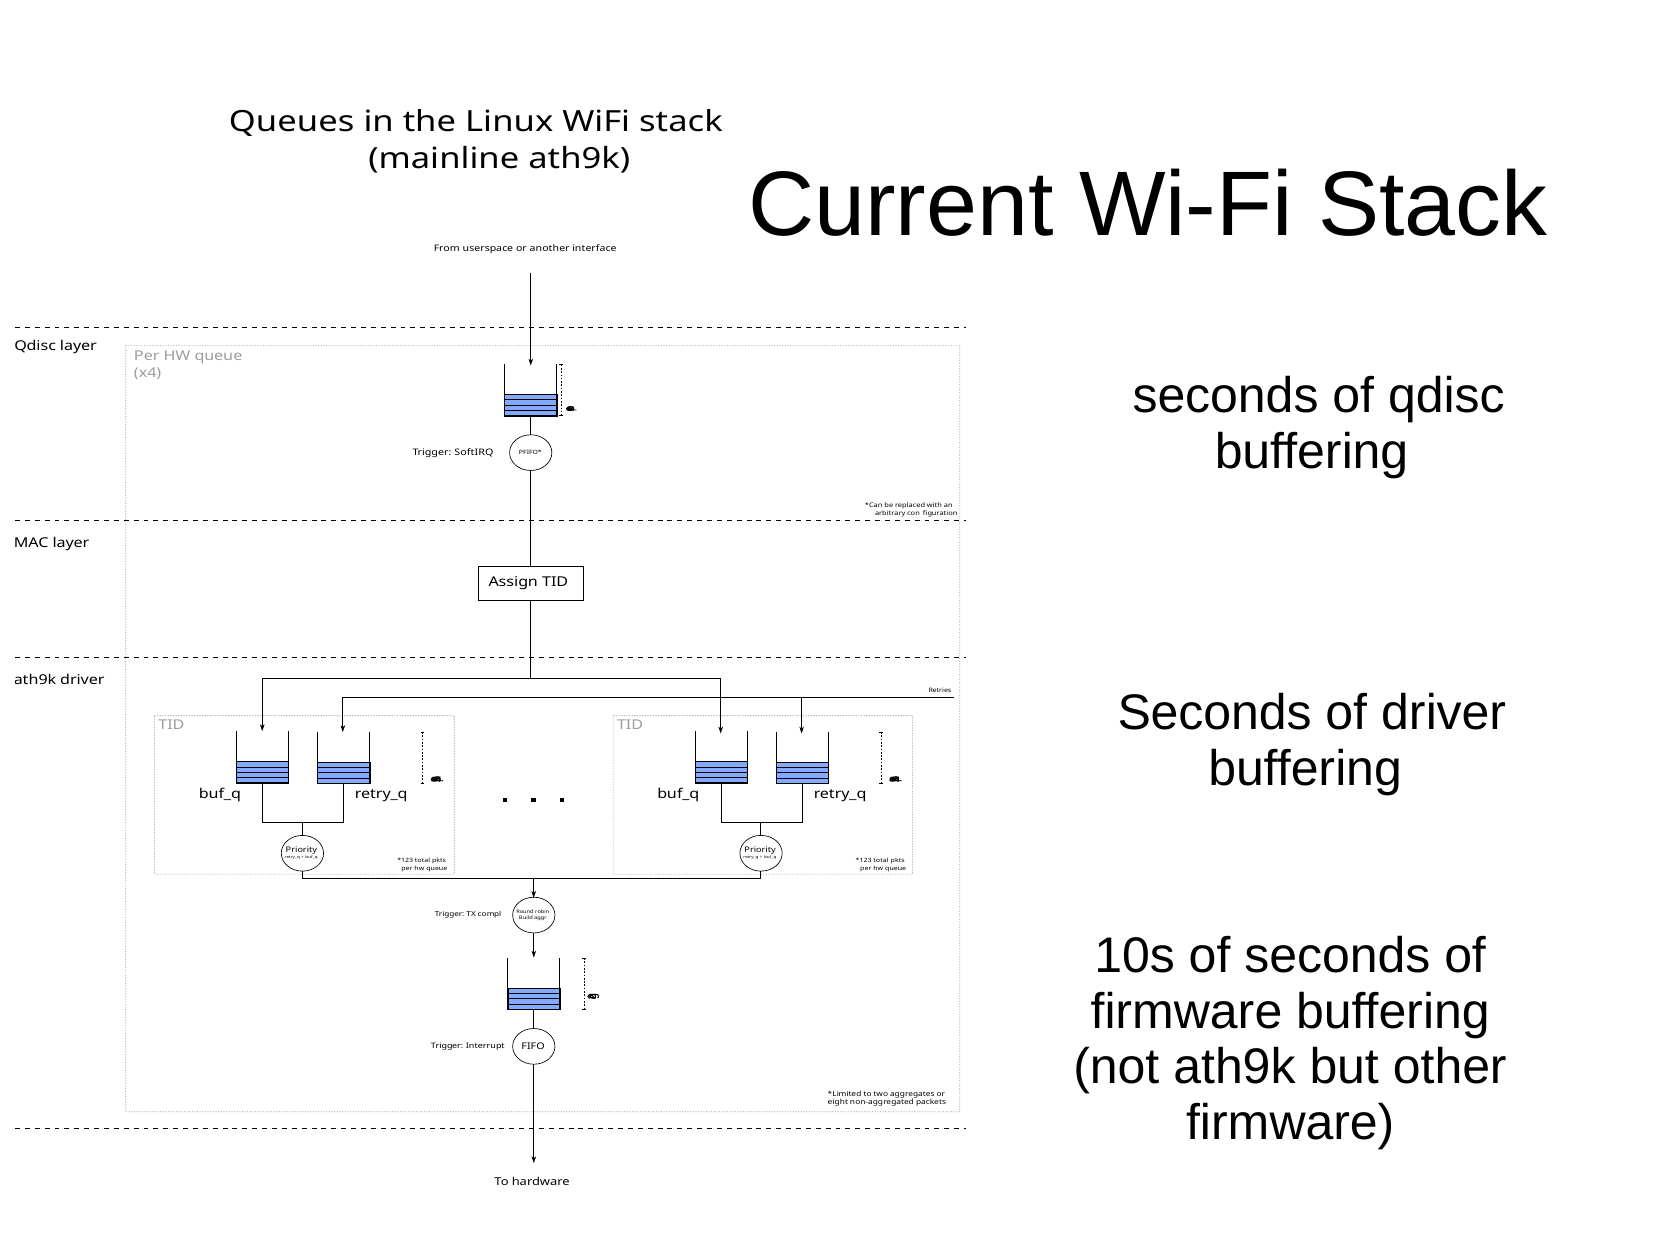

Current Wi-Fi Stack
# seconds of qdisc buffering
 Seconds of driver buffering
10s of seconds of firmware buffering
(not ath9k but other firmware)